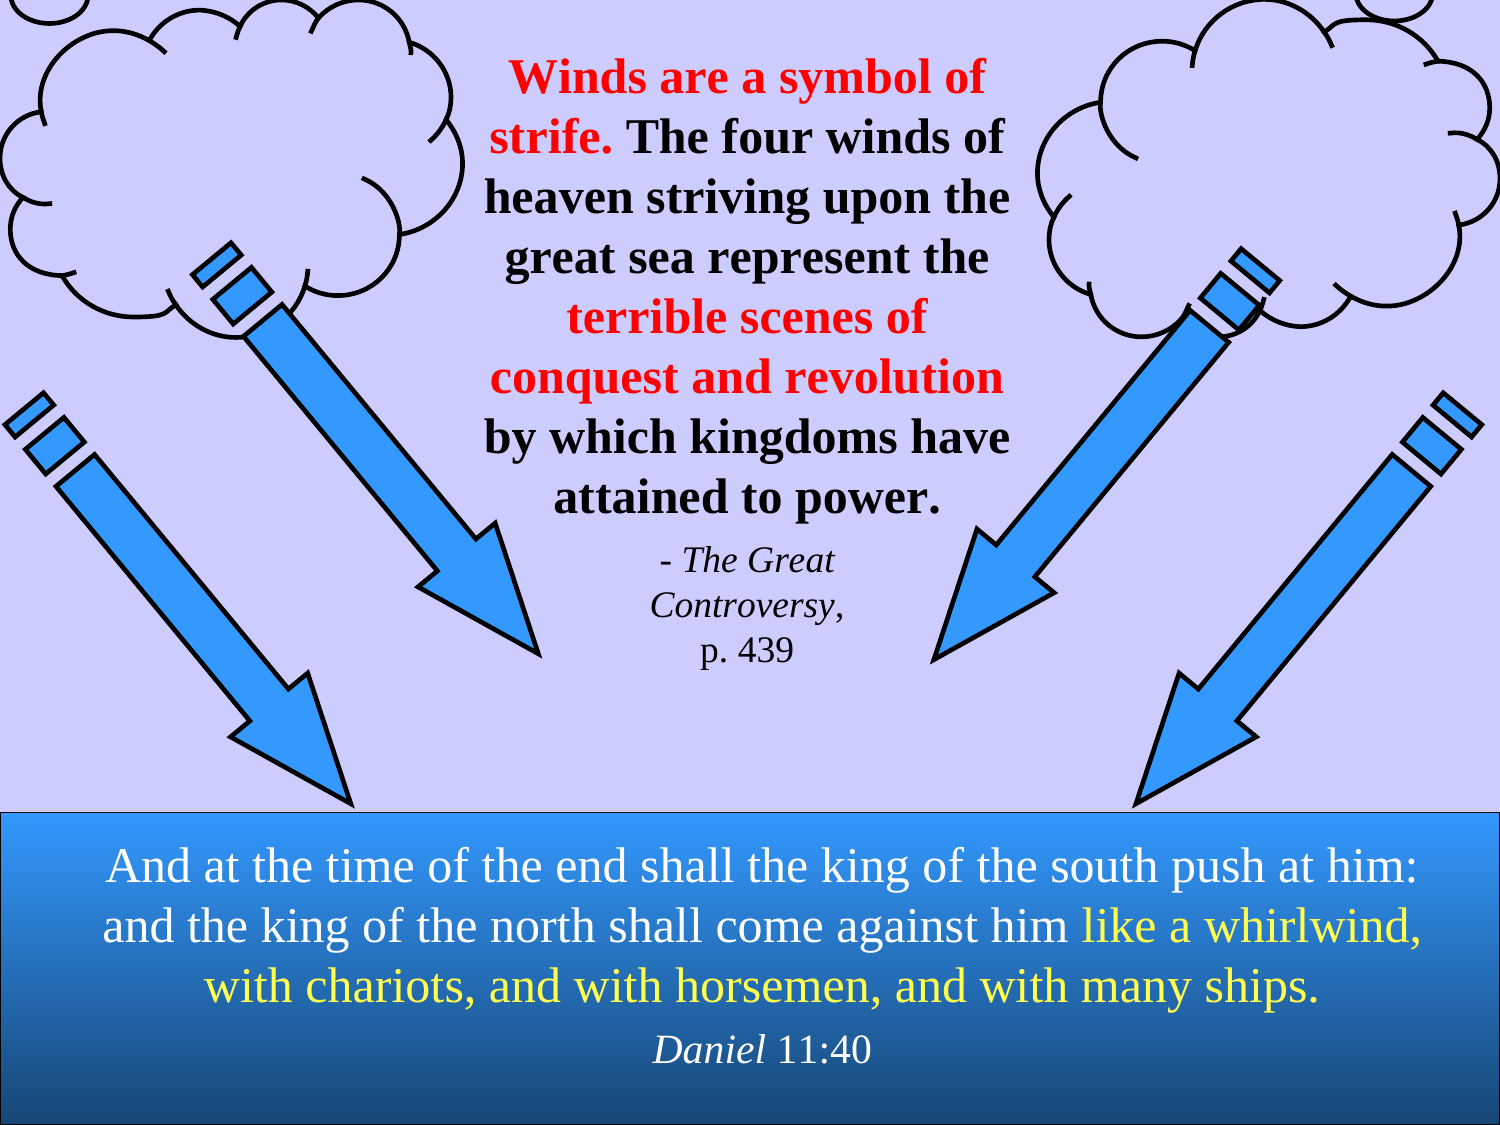

Winds are a symbol of strife. The four winds of heaven striving upon the great sea represent the terrible scenes of conquest and revolution by which kingdoms have attained to power.
- The Great
Controversy,
p. 439
And at the time of the end shall the king of the south push at him: and the king of the north shall come against him like a whirlwind, with chariots, and with horsemen, and with many ships.
Daniel 11:40